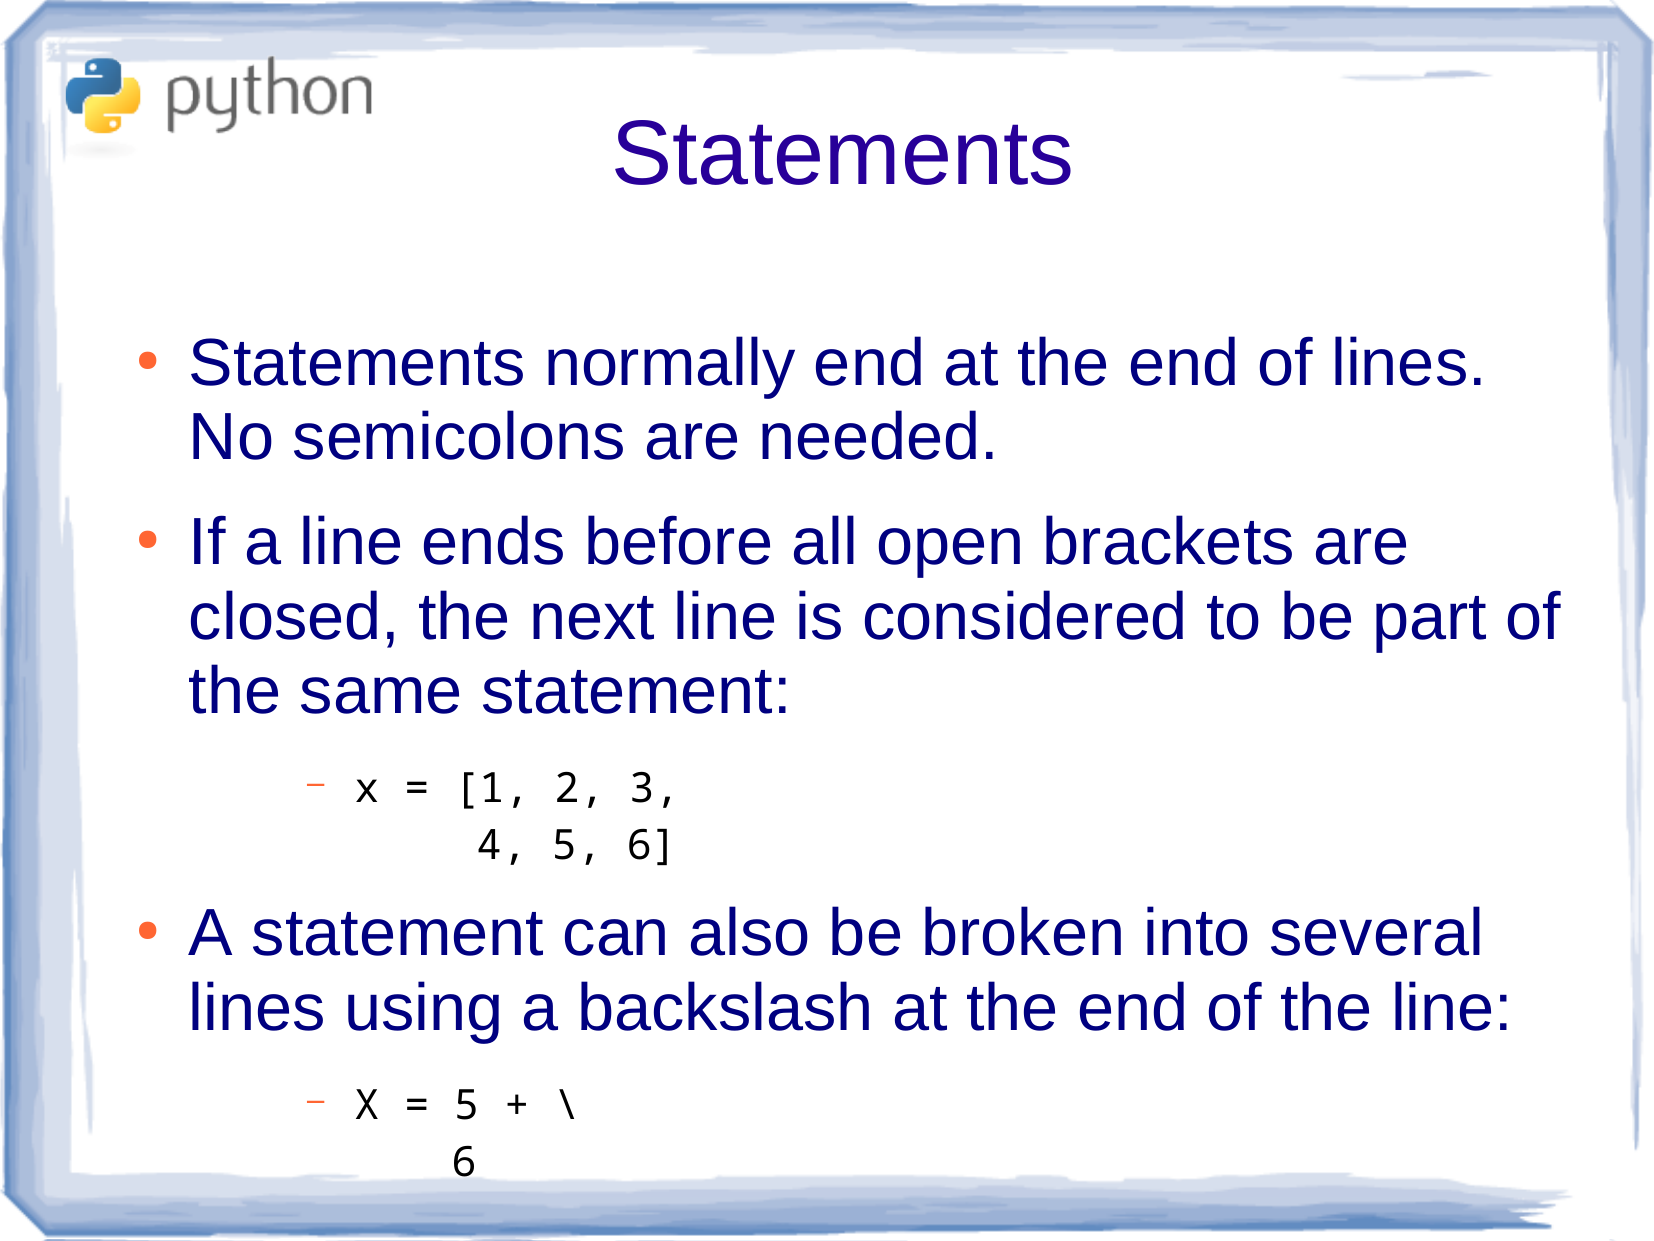

# Statements
Statements normally end at the end of lines. No semicolons are needed.
If a line ends before all open brackets are closed, the next line is considered to be part of the same statement:
x = [1, 2, 3,
 4, 5, 6]
A statement can also be broken into several lines using a backslash at the end of the line:
X = 5 + \
 6